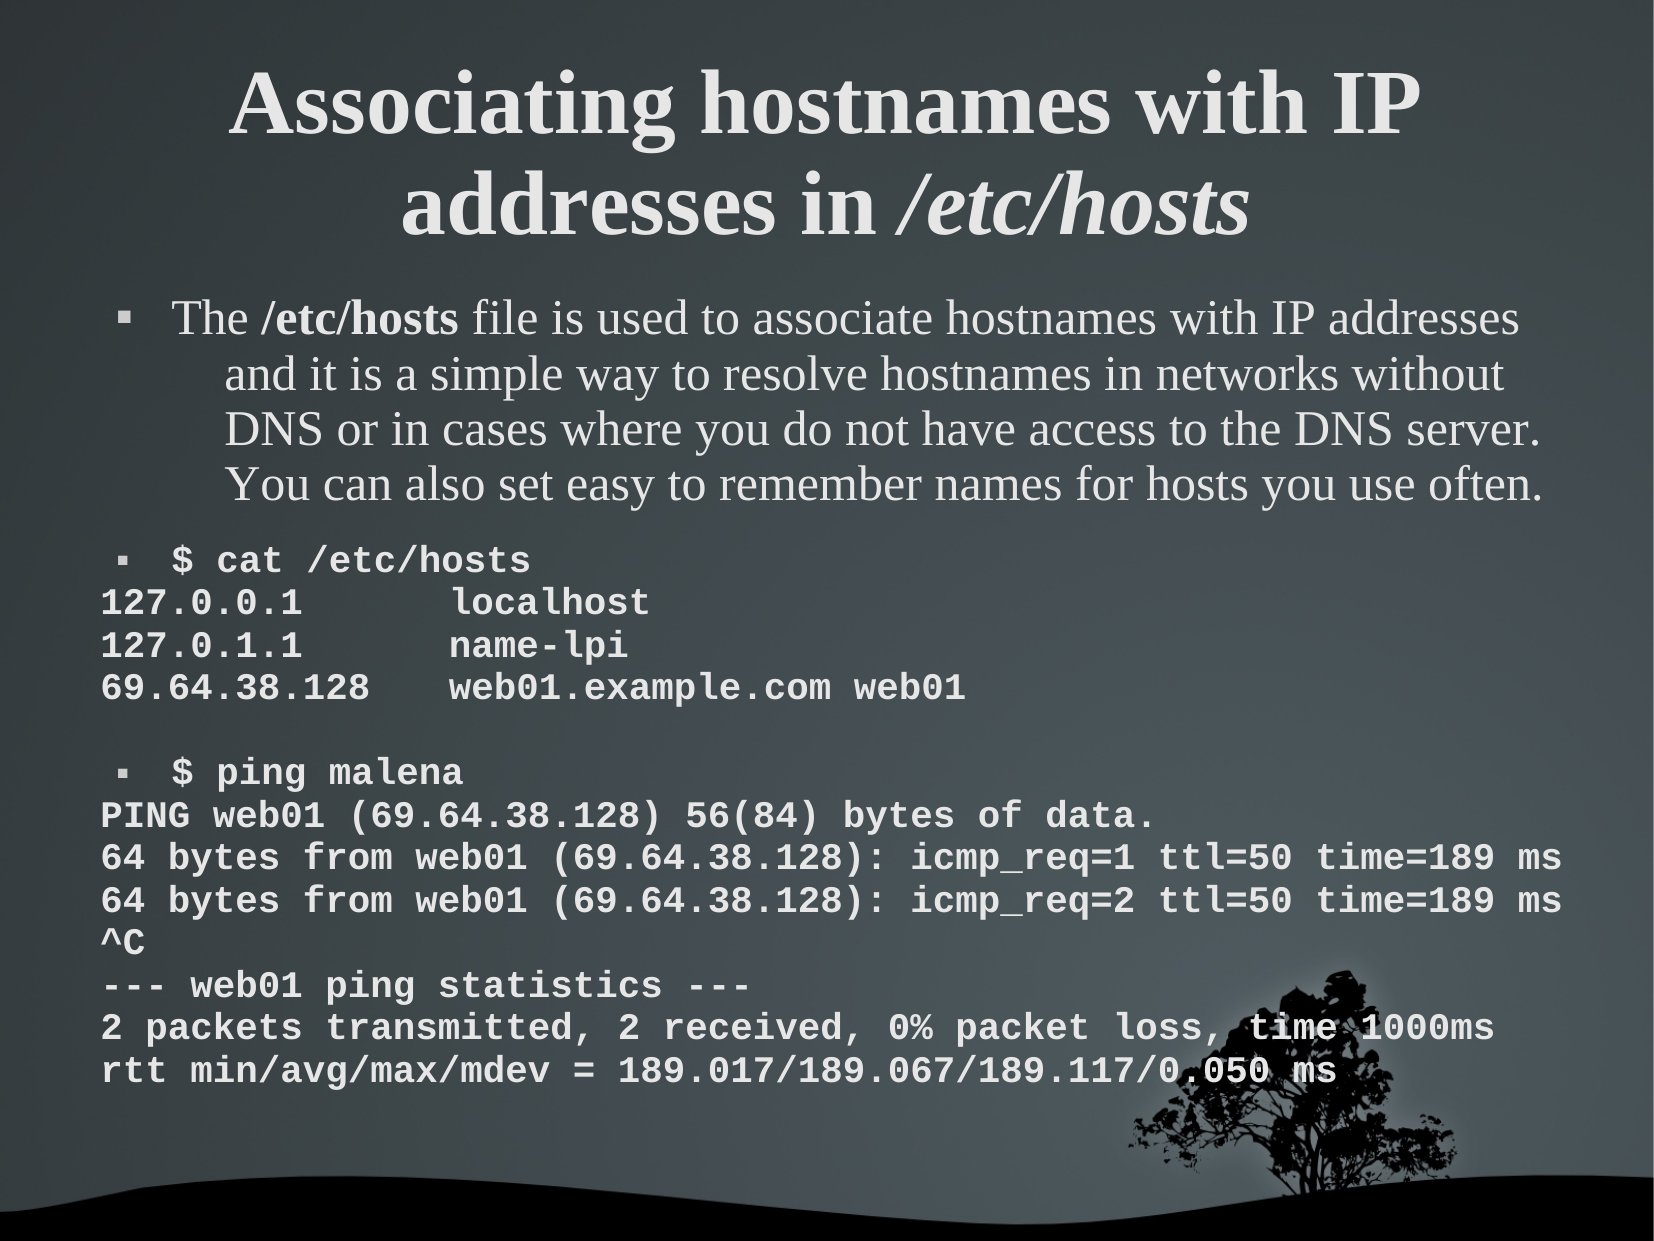

# Associating hostnames with IP addresses in /etc/hosts
The /etc/hosts file is used to associate hostnames with IP addresses and it is a simple way to resolve hostnames in networks without DNS or in cases where you do not have access to the DNS server. You can also set easy to remember names for hosts you use often.
$ cat /etc/hosts
127.0.0.1		localhost
127.0.1.1		name-lpi
69.64.38.128		web01.example.com web01
$ ping malena
PING web01 (69.64.38.128) 56(84) bytes of data.
64 bytes from web01 (69.64.38.128): icmp_req=1 ttl=50 time=189 ms
64 bytes from web01 (69.64.38.128): icmp_req=2 ttl=50 time=189 ms
^C
--- web01 ping statistics ---
2 packets transmitted, 2 received, 0% packet loss, time 1000ms
rtt min/avg/max/mdev = 189.017/189.067/189.117/0.050 ms